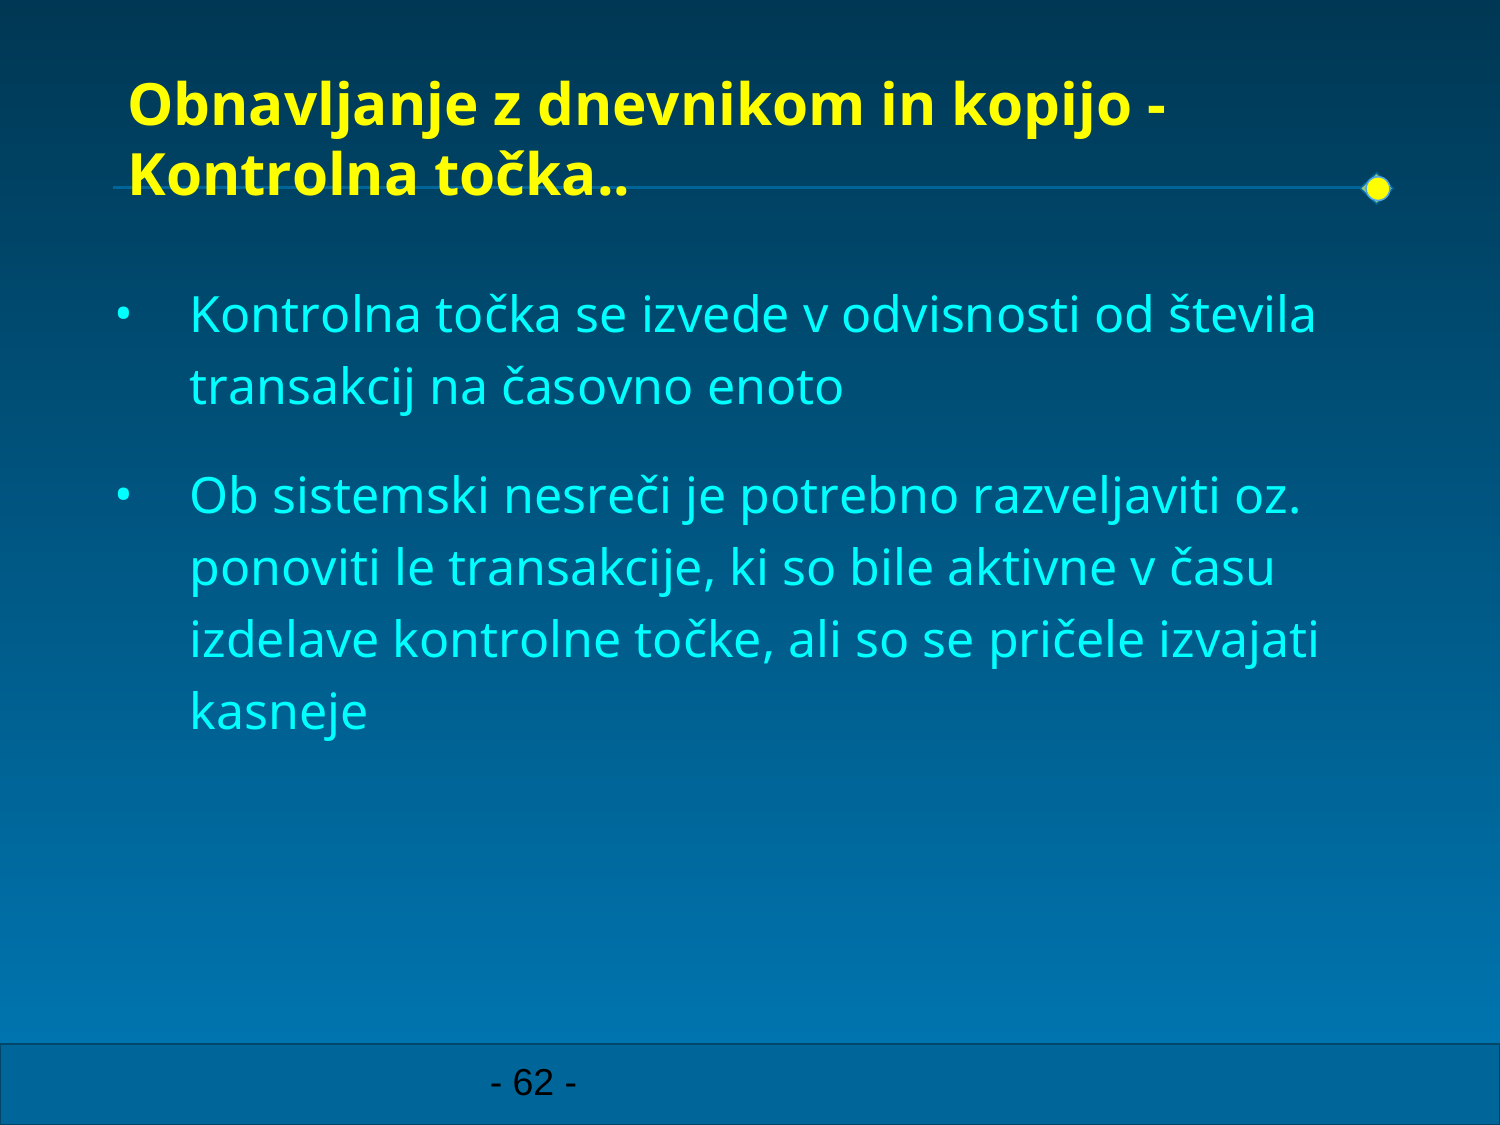

Obnavljanje z dnevnikom in kopijo - Kontrolna točka..
# Kontrolna točka se izvede v odvisnosti od števila transakcij na časovno enoto
Ob sistemski nesreči je potrebno razveljaviti oz. ponoviti le transakcije, ki so bile aktivne v času izdelave kontrolne točke, ali so se pričele izvajati kasneje